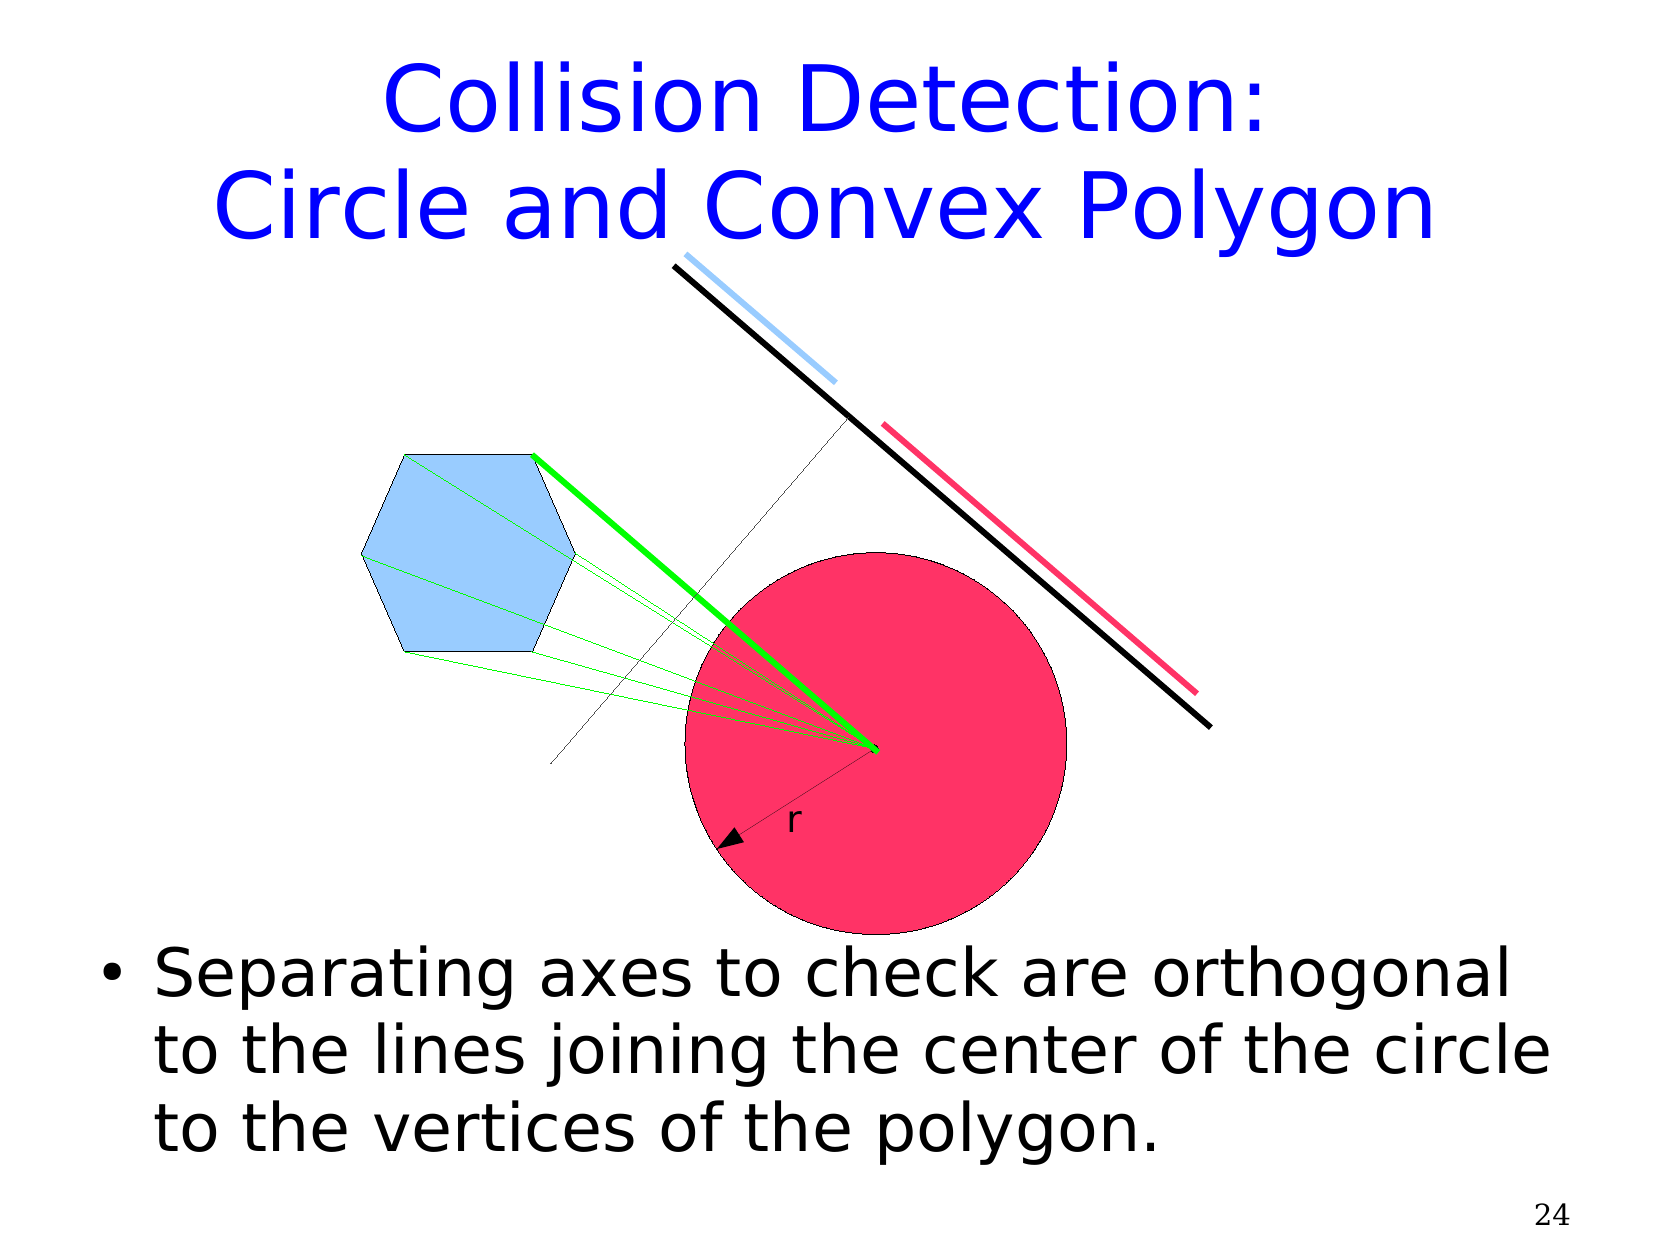

# Collision Detection: Circle and Convex Polygon
Separating axes to check are orthogonal to the lines joining the center of the circle to the vertices of the polygon.
r
24